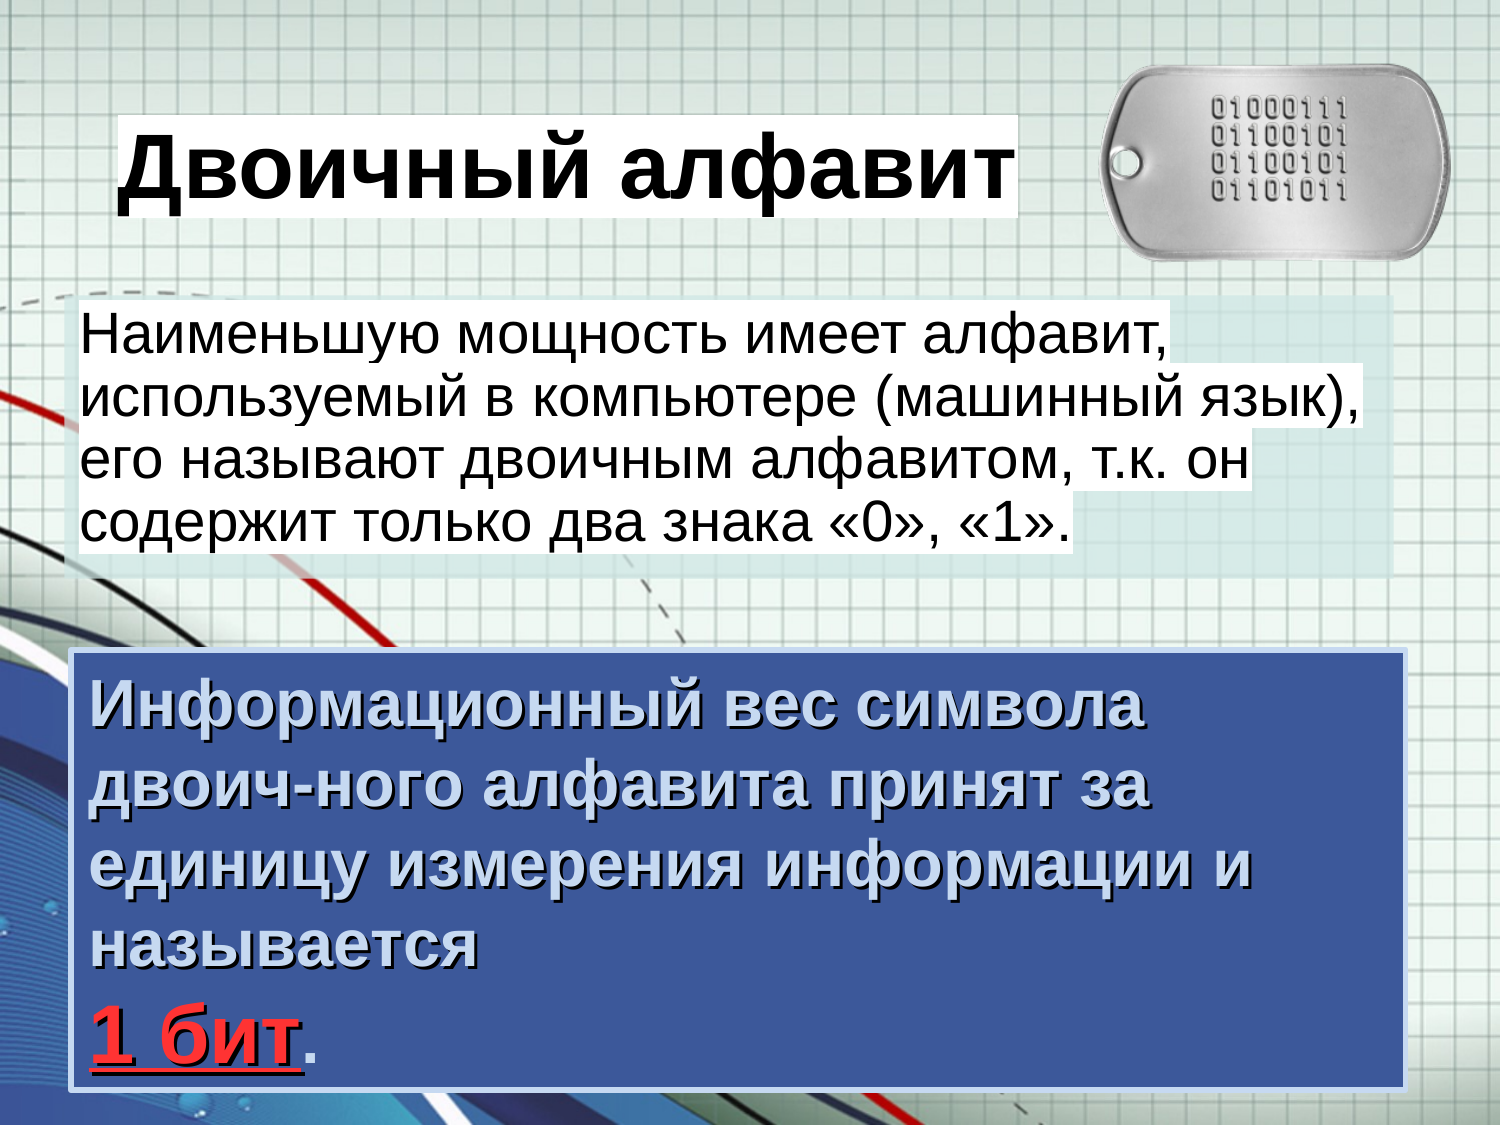

# Двоичный алфавит
Наименьшую мощность имеет алфавит, используемый в компьютере (машинный язык), его называют двоичным алфавитом, т.к. он содержит только два знака «0», «1».
Информационный вес символа двоич-ного алфавита принят за единицу измерения информации и называется
1 бит.